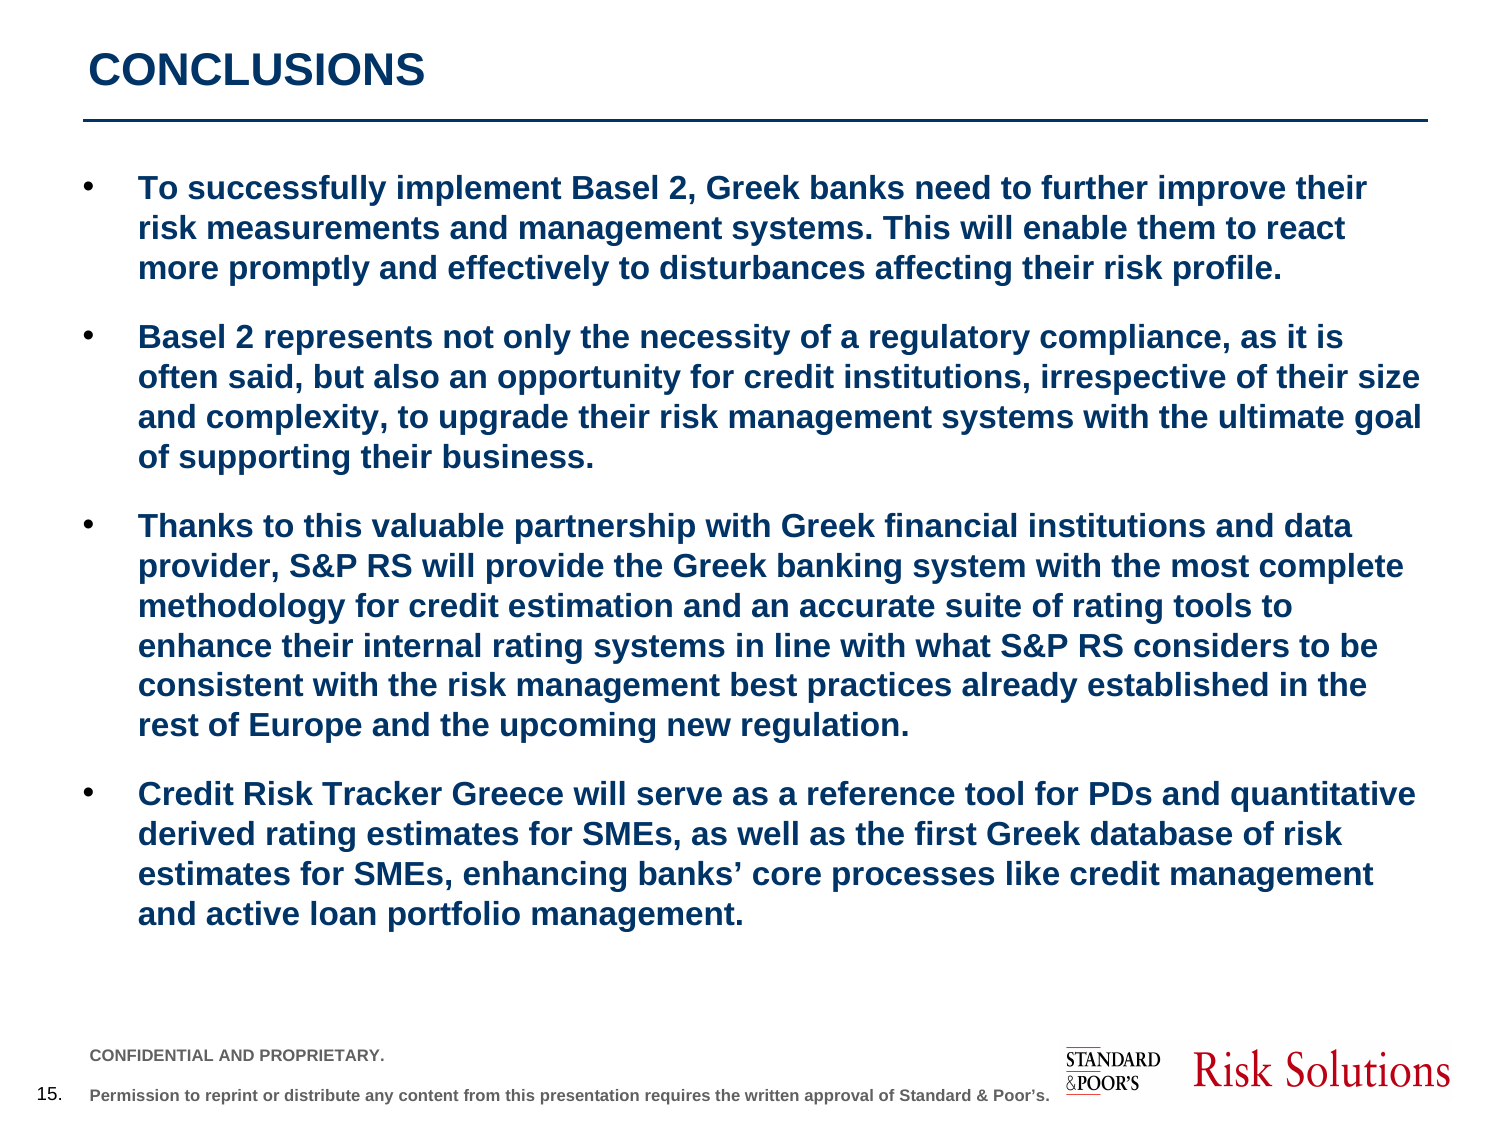

CONCLUSIONS
To successfully implement Basel 2, Greek banks need to further improve their risk measurements and management systems. This will enable them to react more promptly and effectively to disturbances affecting their risk profile.
Basel 2 represents not only the necessity of a regulatory compliance, as it is often said, but also an opportunity for credit institutions, irrespective of their size and complexity, to upgrade their risk management systems with the ultimate goal of supporting their business.
Thanks to this valuable partnership with Greek financial institutions and data provider, S&P RS will provide the Greek banking system with the most complete methodology for credit estimation and an accurate suite of rating tools to enhance their internal rating systems in line with what S&P RS considers to be consistent with the risk management best practices already established in the rest of Europe and the upcoming new regulation.
Credit Risk Tracker Greece will serve as a reference tool for PDs and quantitative derived rating estimates for SMEs, as well as the first Greek database of risk estimates for SMEs, enhancing banks’ core processes like credit management and active loan portfolio management.